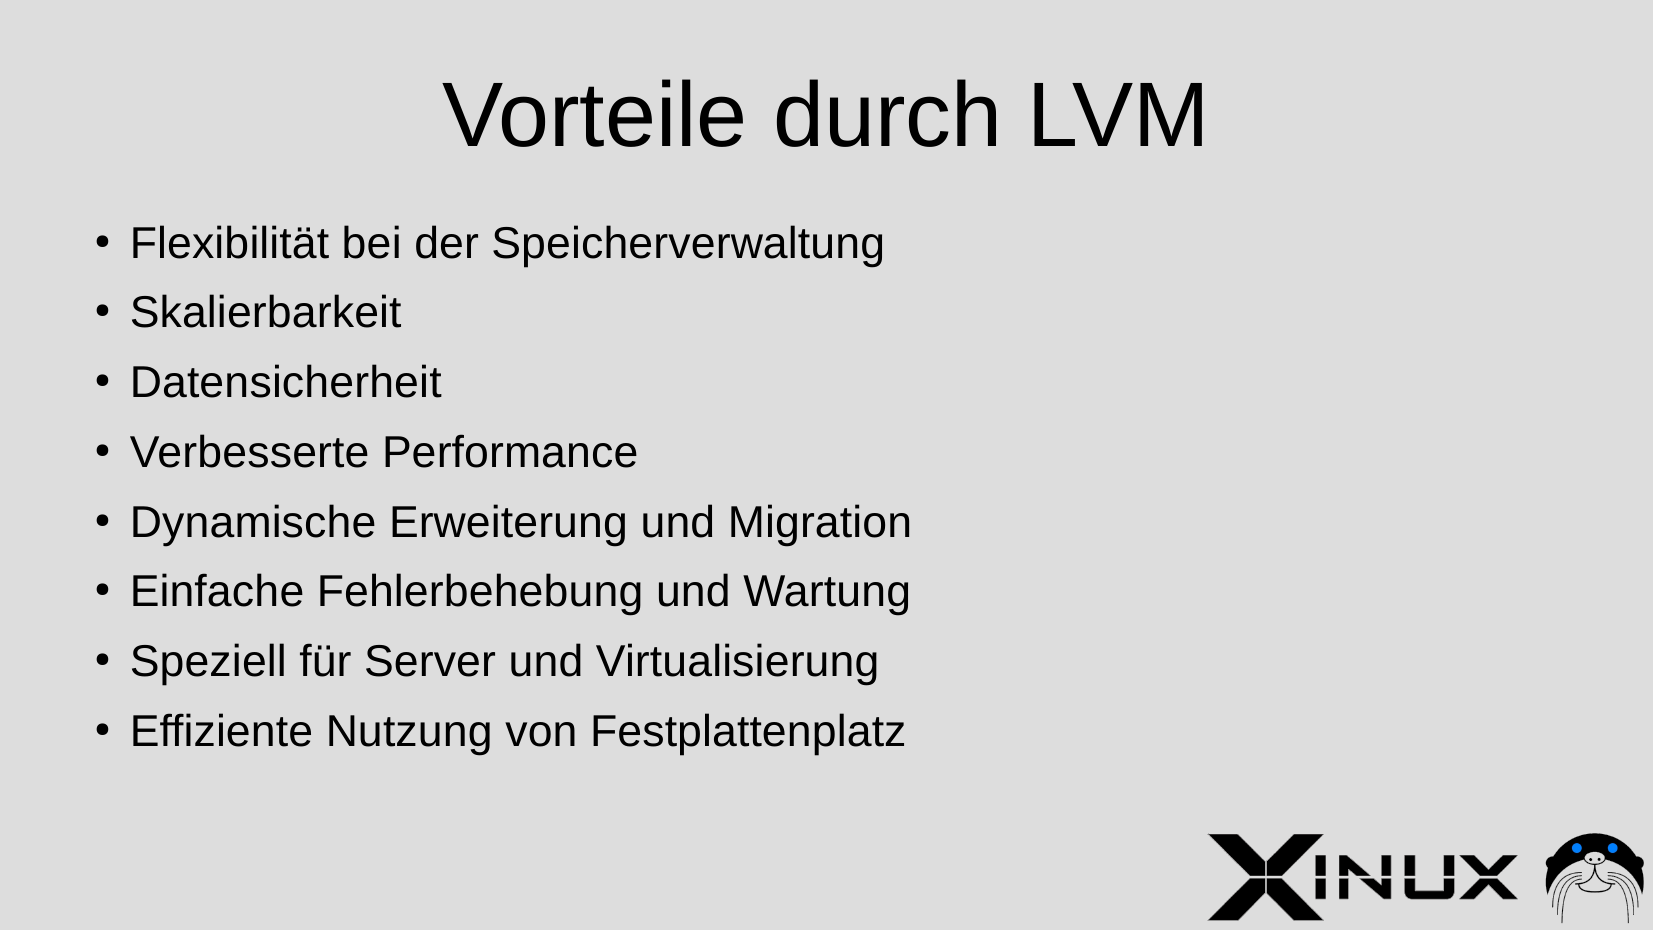

# Vorteile durch LVM
Flexibilität bei der Speicherverwaltung
Skalierbarkeit
Datensicherheit
Verbesserte Performance
Dynamische Erweiterung und Migration
Einfache Fehlerbehebung und Wartung
Speziell für Server und Virtualisierung
Effiziente Nutzung von Festplattenplatz